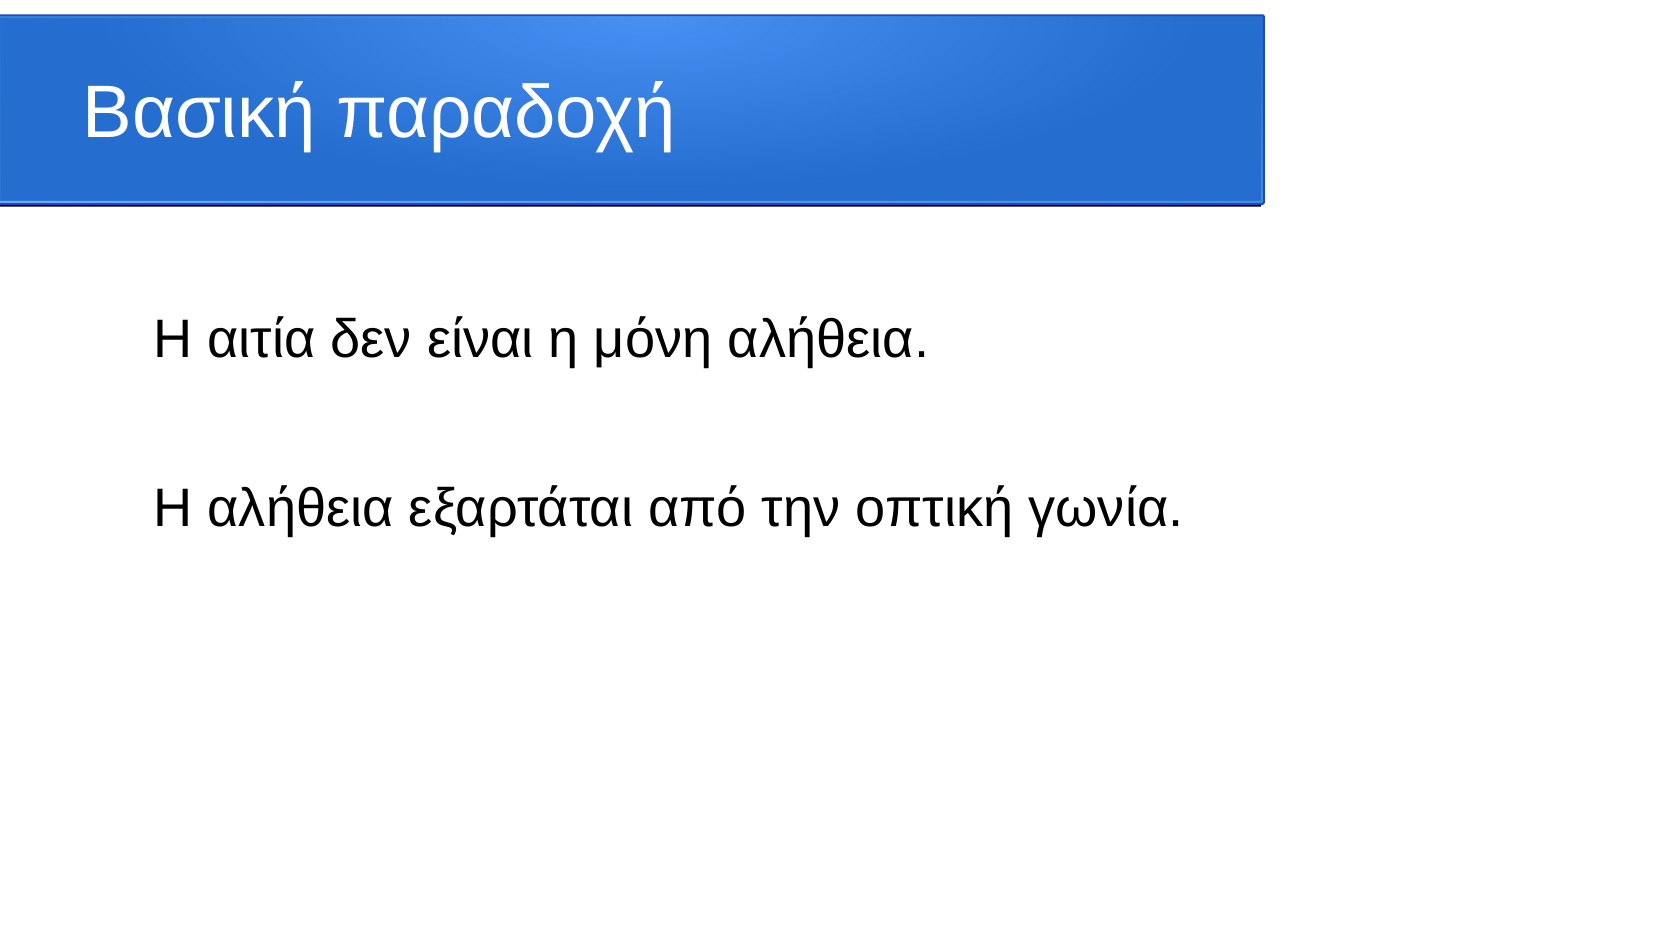

# Βασική παραδοχή
Η αιτία δεν είναι η μόνη αλήθεια.
Η αλήθεια εξαρτάται από την οπτική γωνία.